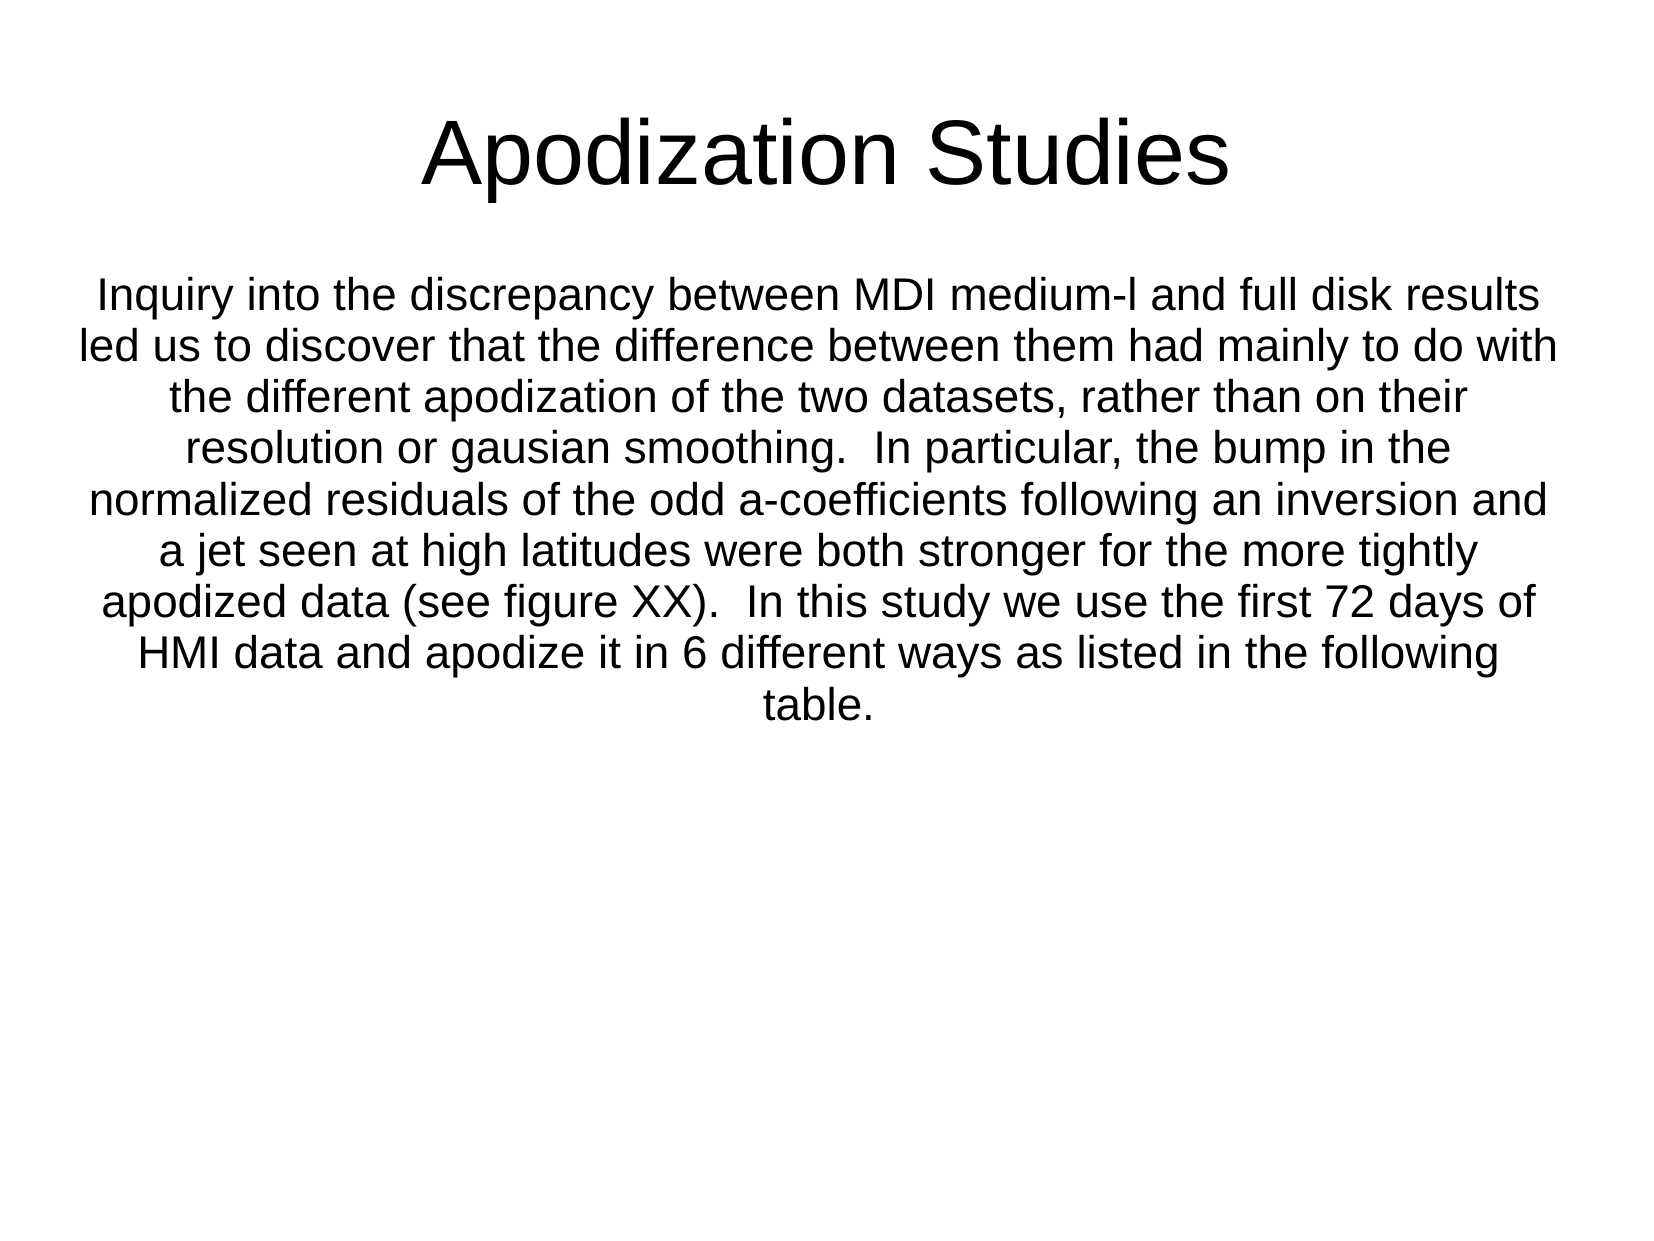

# Apodization Studies
Inquiry into the discrepancy between MDI medium-l and full disk results led us to discover that the difference between them had mainly to do with the different apodization of the two datasets, rather than on their resolution or gausian smoothing. In particular, the bump in the normalized residuals of the odd a-coefficients following an inversion and a jet seen at high latitudes were both stronger for the more tightly apodized data (see figure XX). In this study we use the first 72 days of HMI data and apodize it in 6 different ways as listed in the following table.